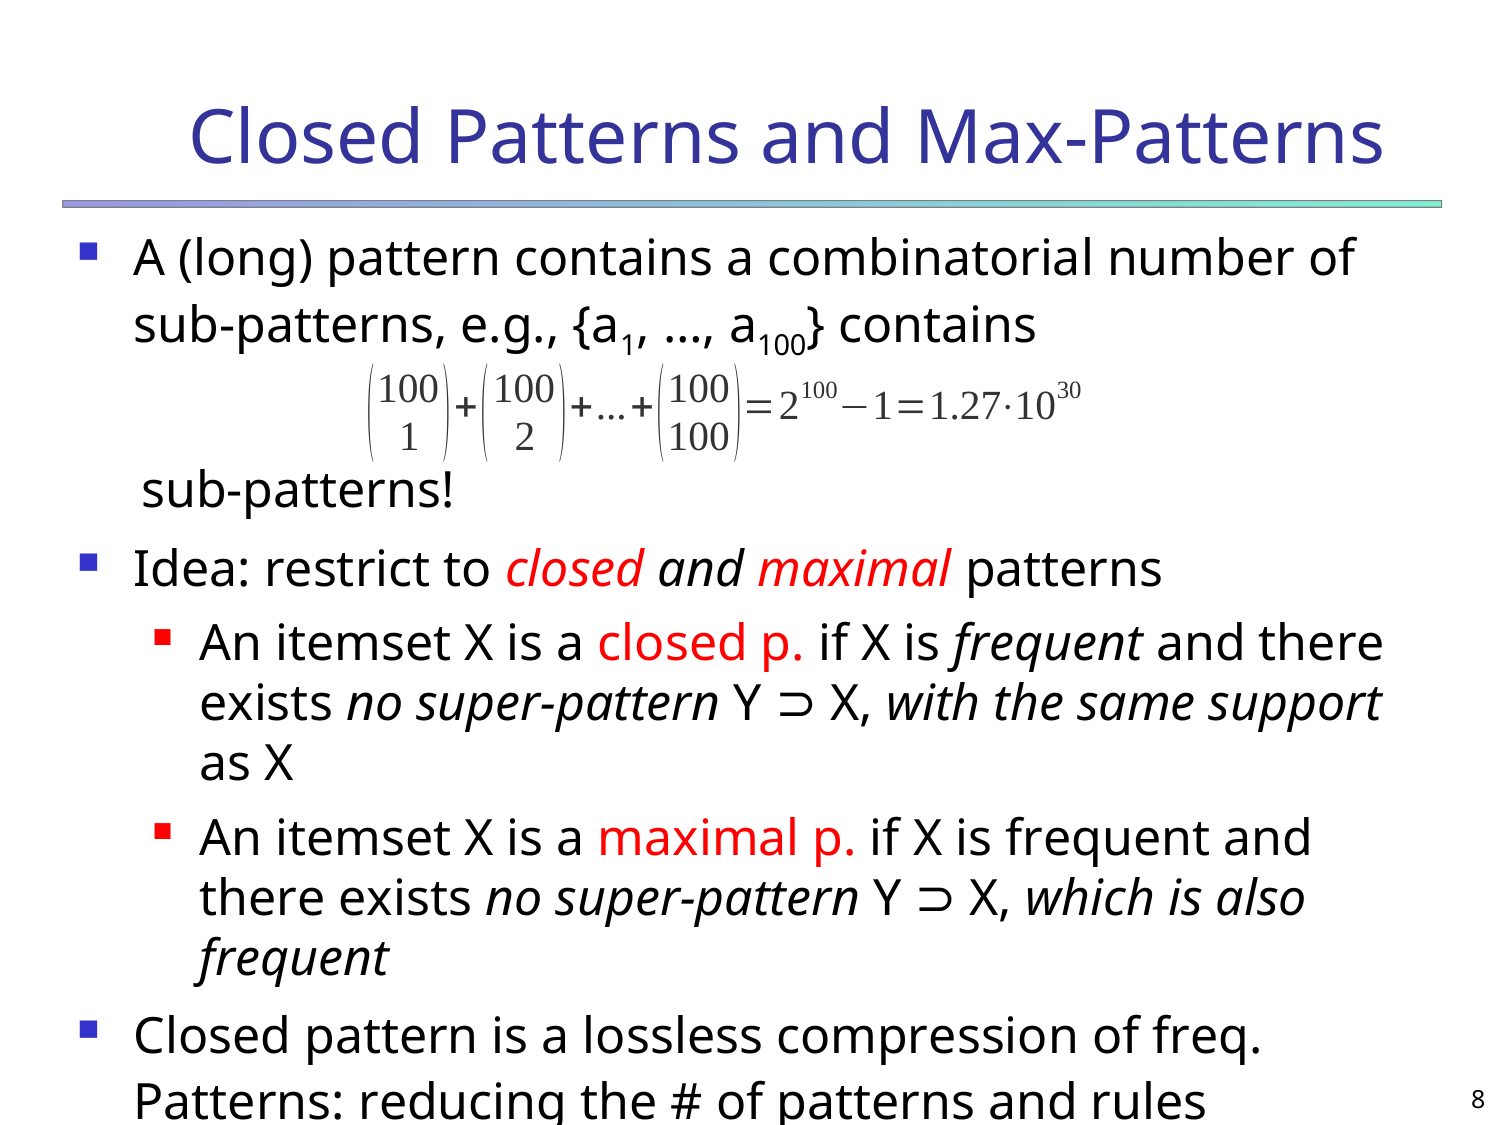

# Closed Patterns and Max-Patterns
A (long) pattern contains a combinatorial number of sub-patterns, e.g., {a1, …, a100} contains
 sub-patterns!
Idea: restrict to closed and maximal patterns
An itemset X is a closed p. if X is frequent and there exists no super-pattern Y ⊃ X, with the same support as X
An itemset X is a maximal p. if X is frequent and there exists no super-pattern Y ⊃ X, which is also frequent
Closed pattern is a lossless compression of freq. Patterns: reducing the # of patterns and rules